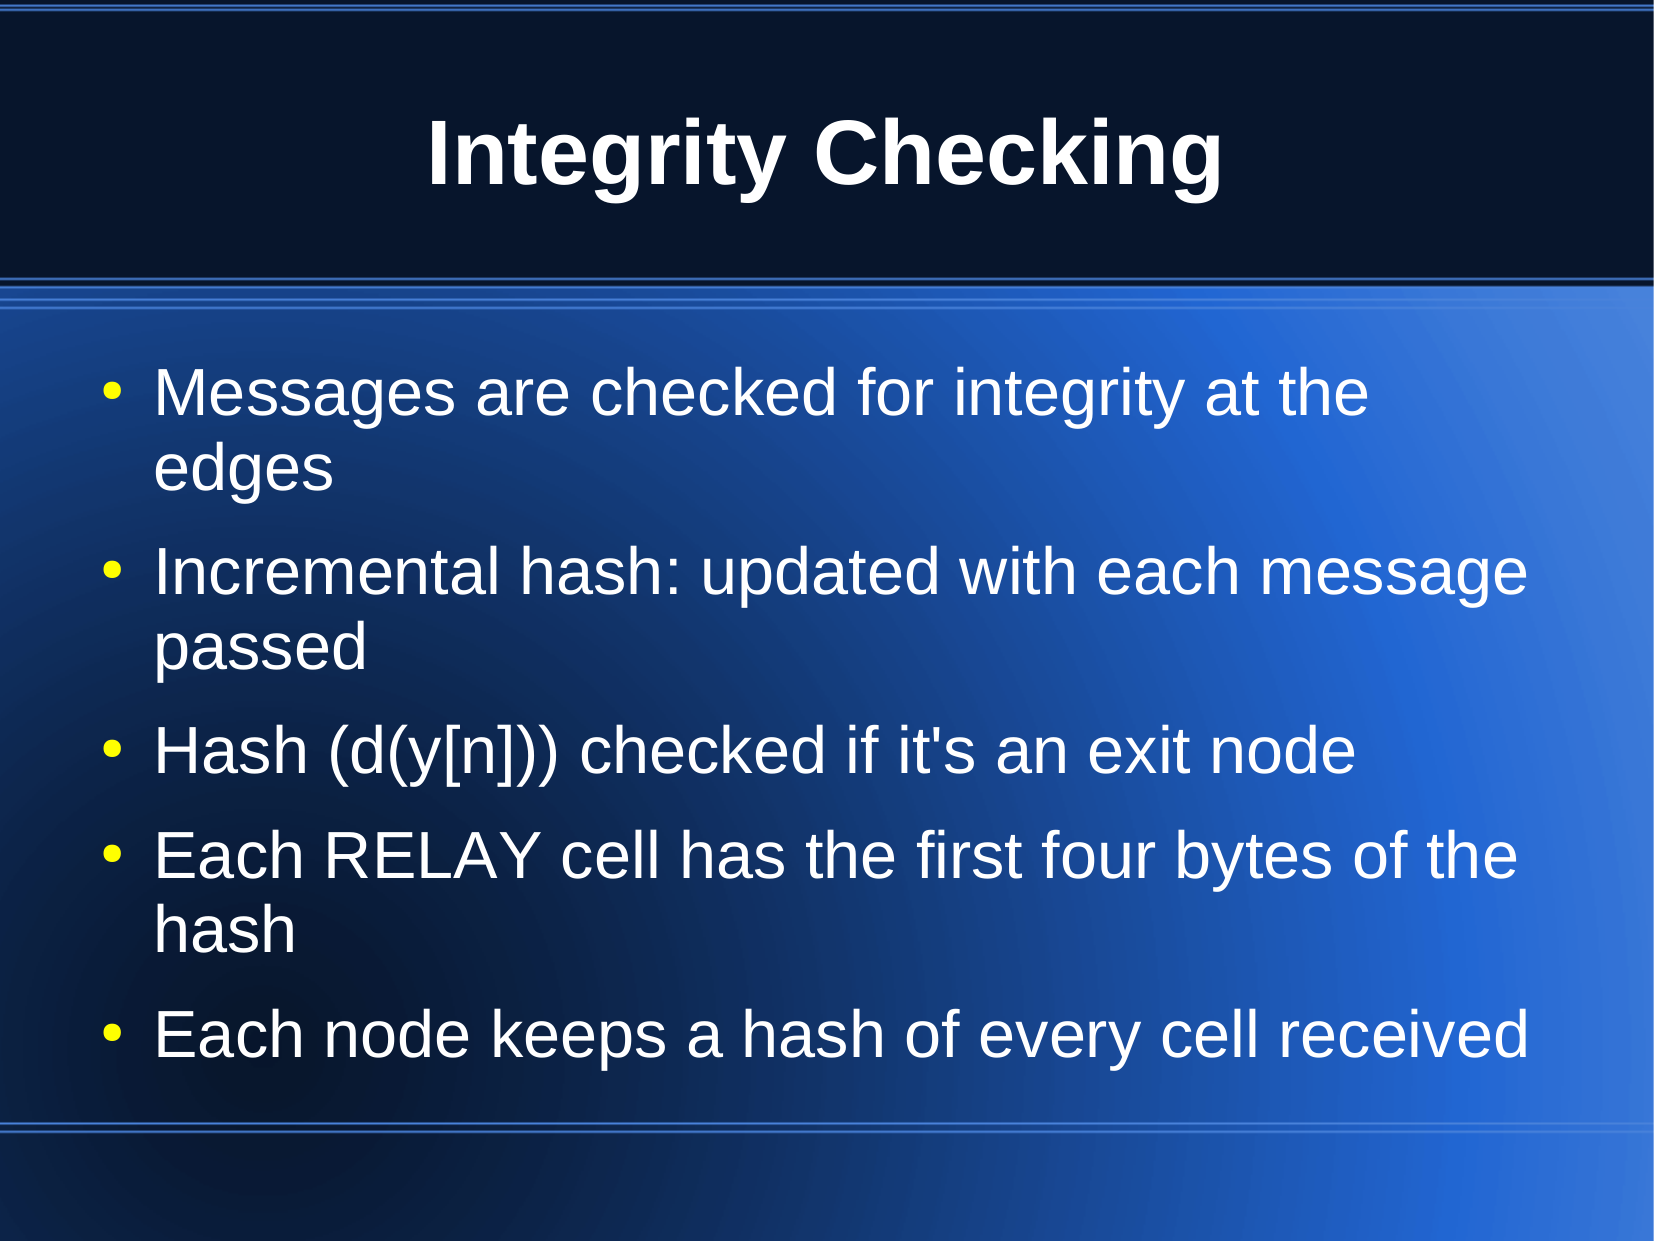

# Integrity Checking
Messages are checked for integrity at the edges
Incremental hash: updated with each message passed
Hash (d(y[n])) checked if it's an exit node
Each RELAY cell has the first four bytes of the hash
Each node keeps a hash of every cell received